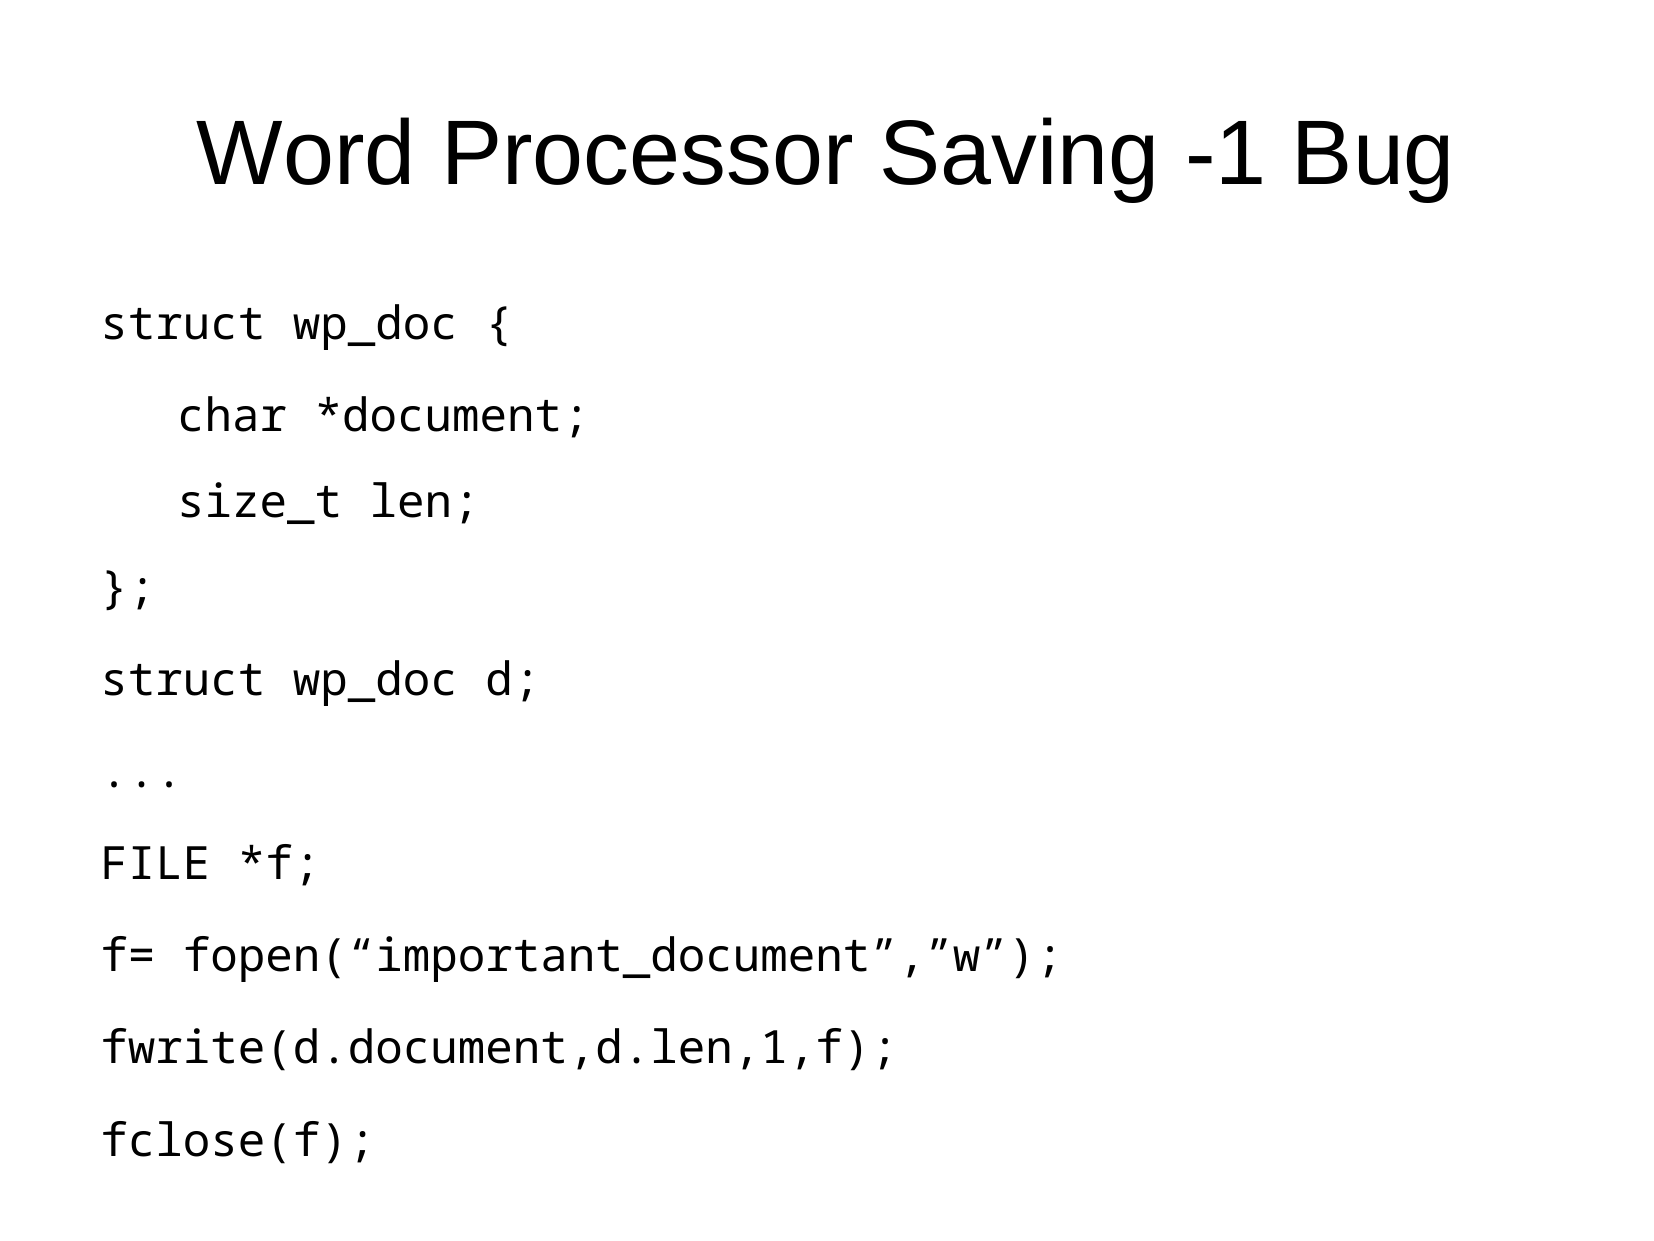

# Word Processor Saving -1 Bug
struct wp_doc {
char *document;
size_t len;
};
struct wp_doc d;
...
FILE *f;
f= fopen(“important_document”,”w”);
fwrite(d.document,d.len,1,f);
fclose(f);